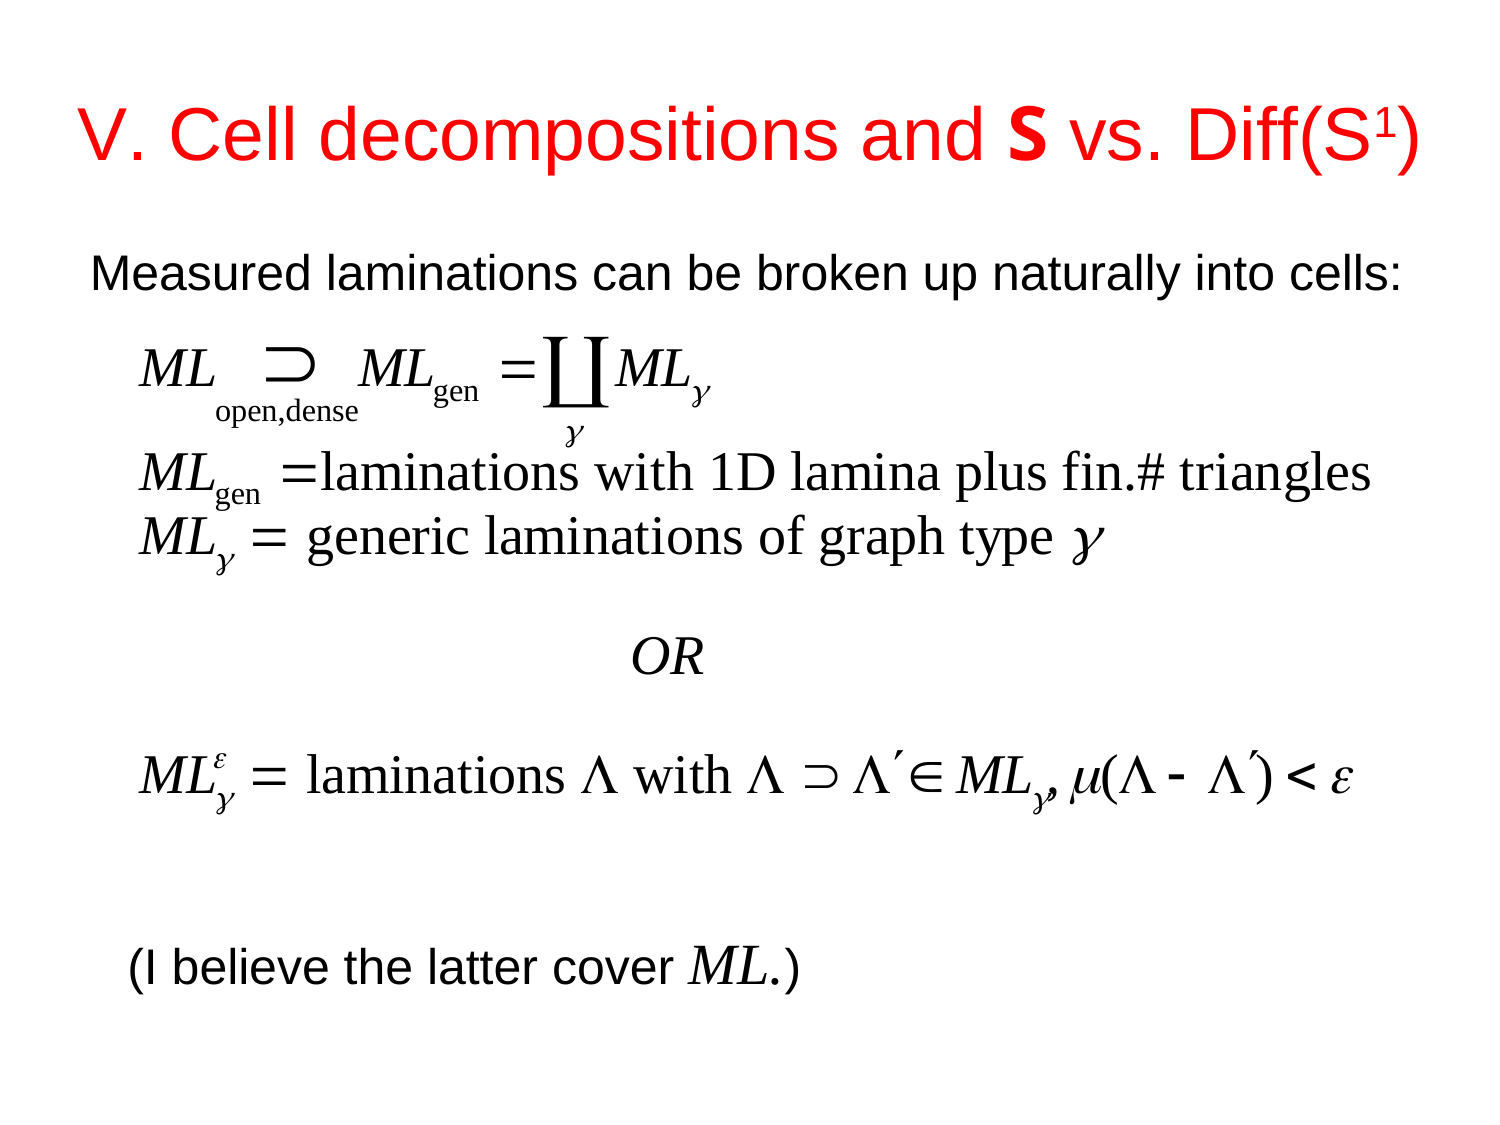

# V. Cell decompositions and S vs. Diff(S1)
Measured laminations can be broken up naturally into cells:
(I believe the latter cover ML.)